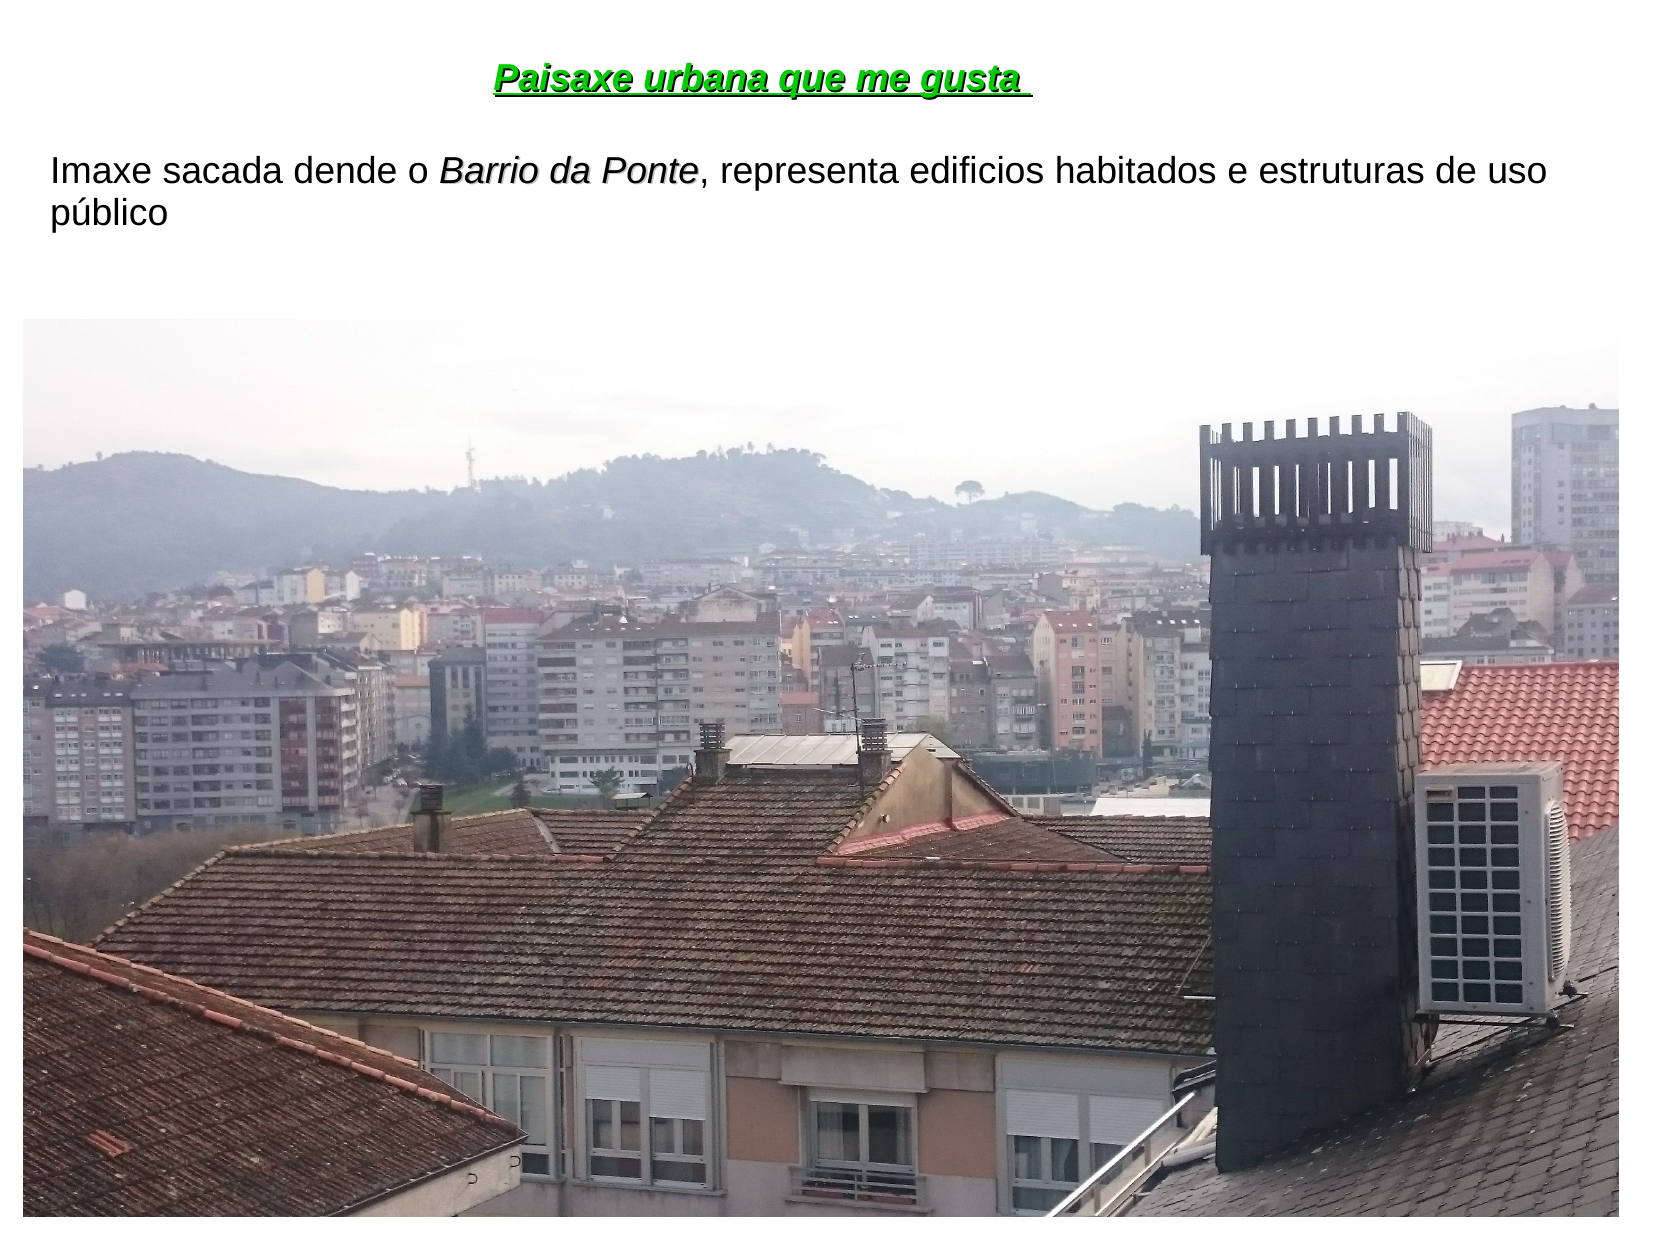

Paisaxe urbana que me gusta
Imaxe sacada dende o Barrio da Ponte, representa edificios habitados e estruturas de uso público